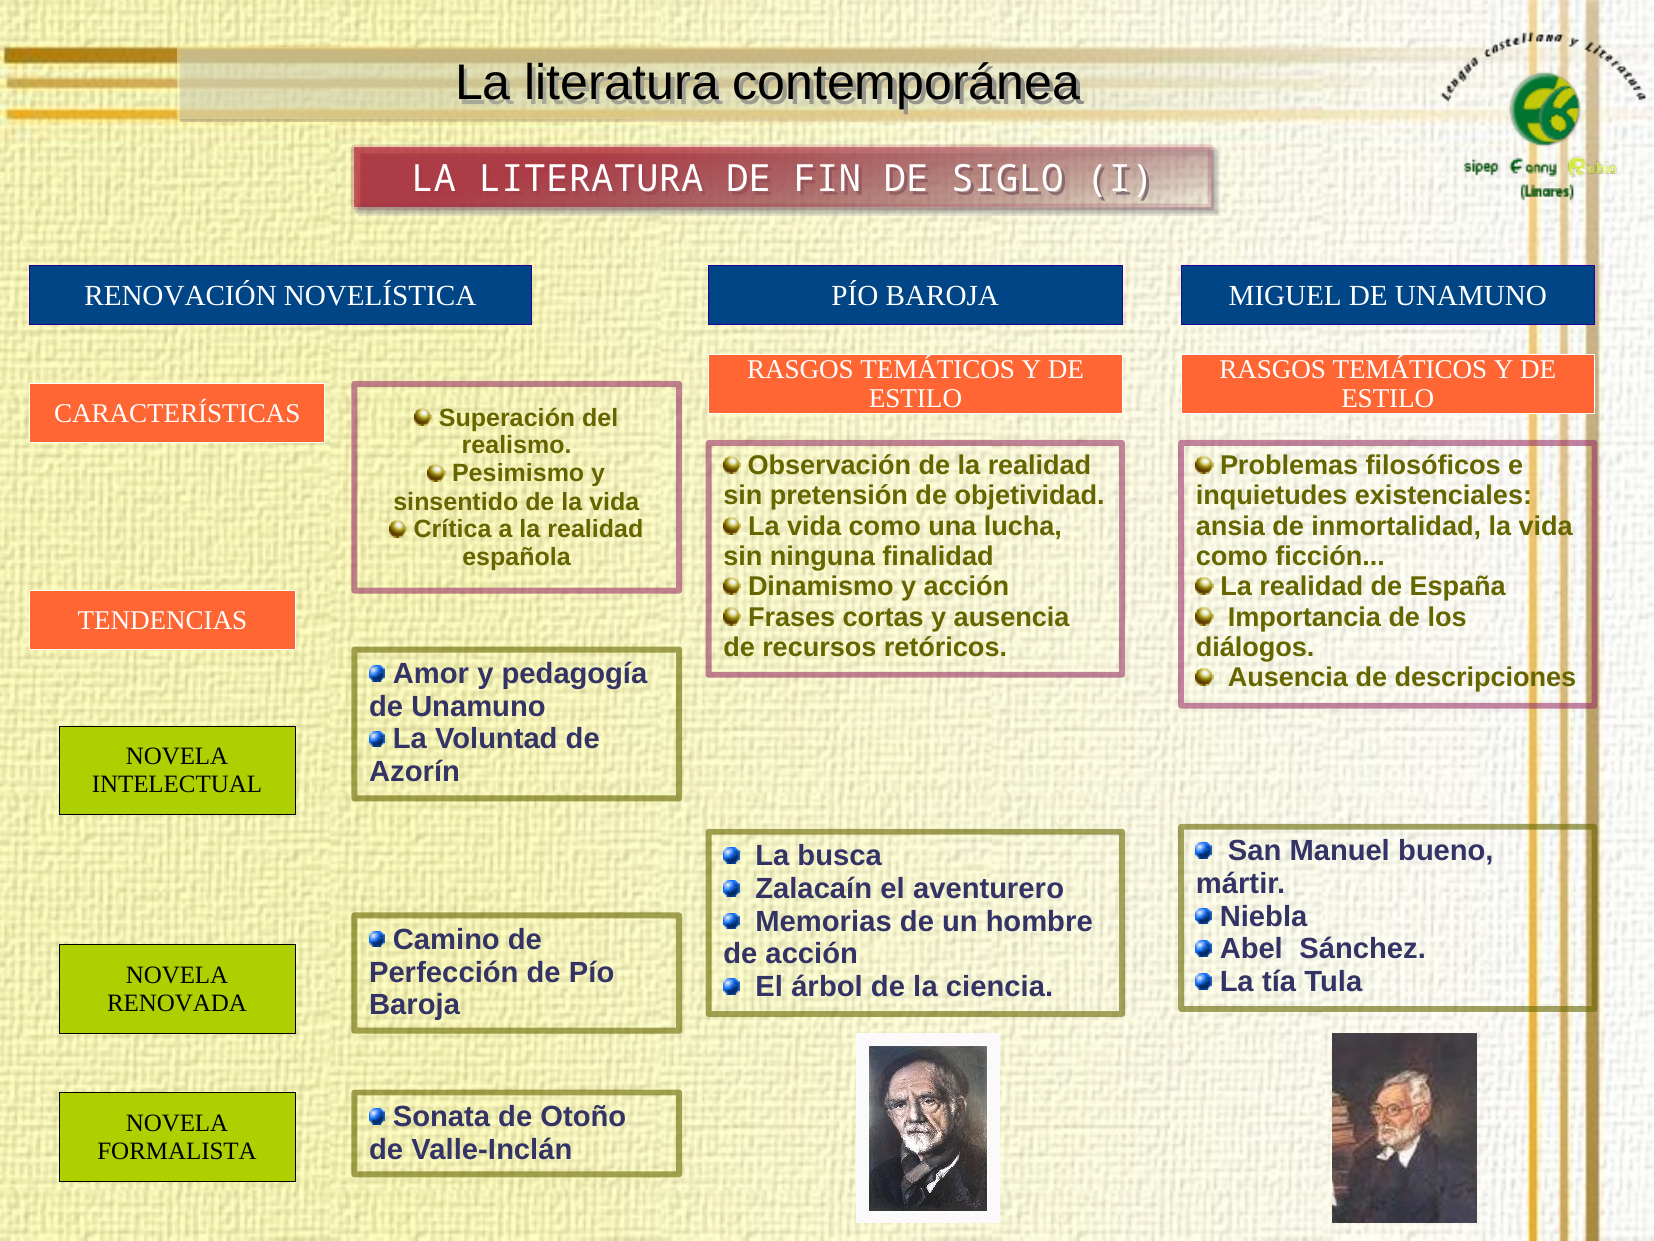

La literatura contemporánea
LA LITERATURA DE FIN DE SIGLO (I)
RENOVACIÓN NOVELÍSTICA
PÍO BAROJA
MIGUEL DE UNAMUNO
RASGOS TEMÁTICOS Y DE ESTILO
RASGOS TEMÁTICOS Y DE ESTILO
CARACTERÍSTICAS
 Superación del realismo.
 Pesimismo y sinsentido de la vida
 Crítica a la realidad española
 Observación de la realidad sin pretensión de objetividad.
 La vida como una lucha, sin ninguna finalidad
 Dinamismo y acción
 Frases cortas y ausencia de recursos retóricos.
 Problemas filosóficos e inquietudes existenciales: ansia de inmortalidad, la vida como ficción...
 La realidad de España
 Importancia de los diálogos.
 Ausencia de descripciones
TENDENCIAS
 Amor y pedagogía de Unamuno
 La Voluntad de Azorín
NOVELA INTELECTUAL
 San Manuel bueno, mártir.
 Niebla
 Abel Sánchez.
 La tía Tula
 La busca
 Zalacaín el aventurero
 Memorias de un hombre de acción
 El árbol de la ciencia.
 Camino de Perfección de Pío Baroja
NOVELA RENOVADA
NOVELA FORMALISTA
 Sonata de Otoño de Valle-Inclán